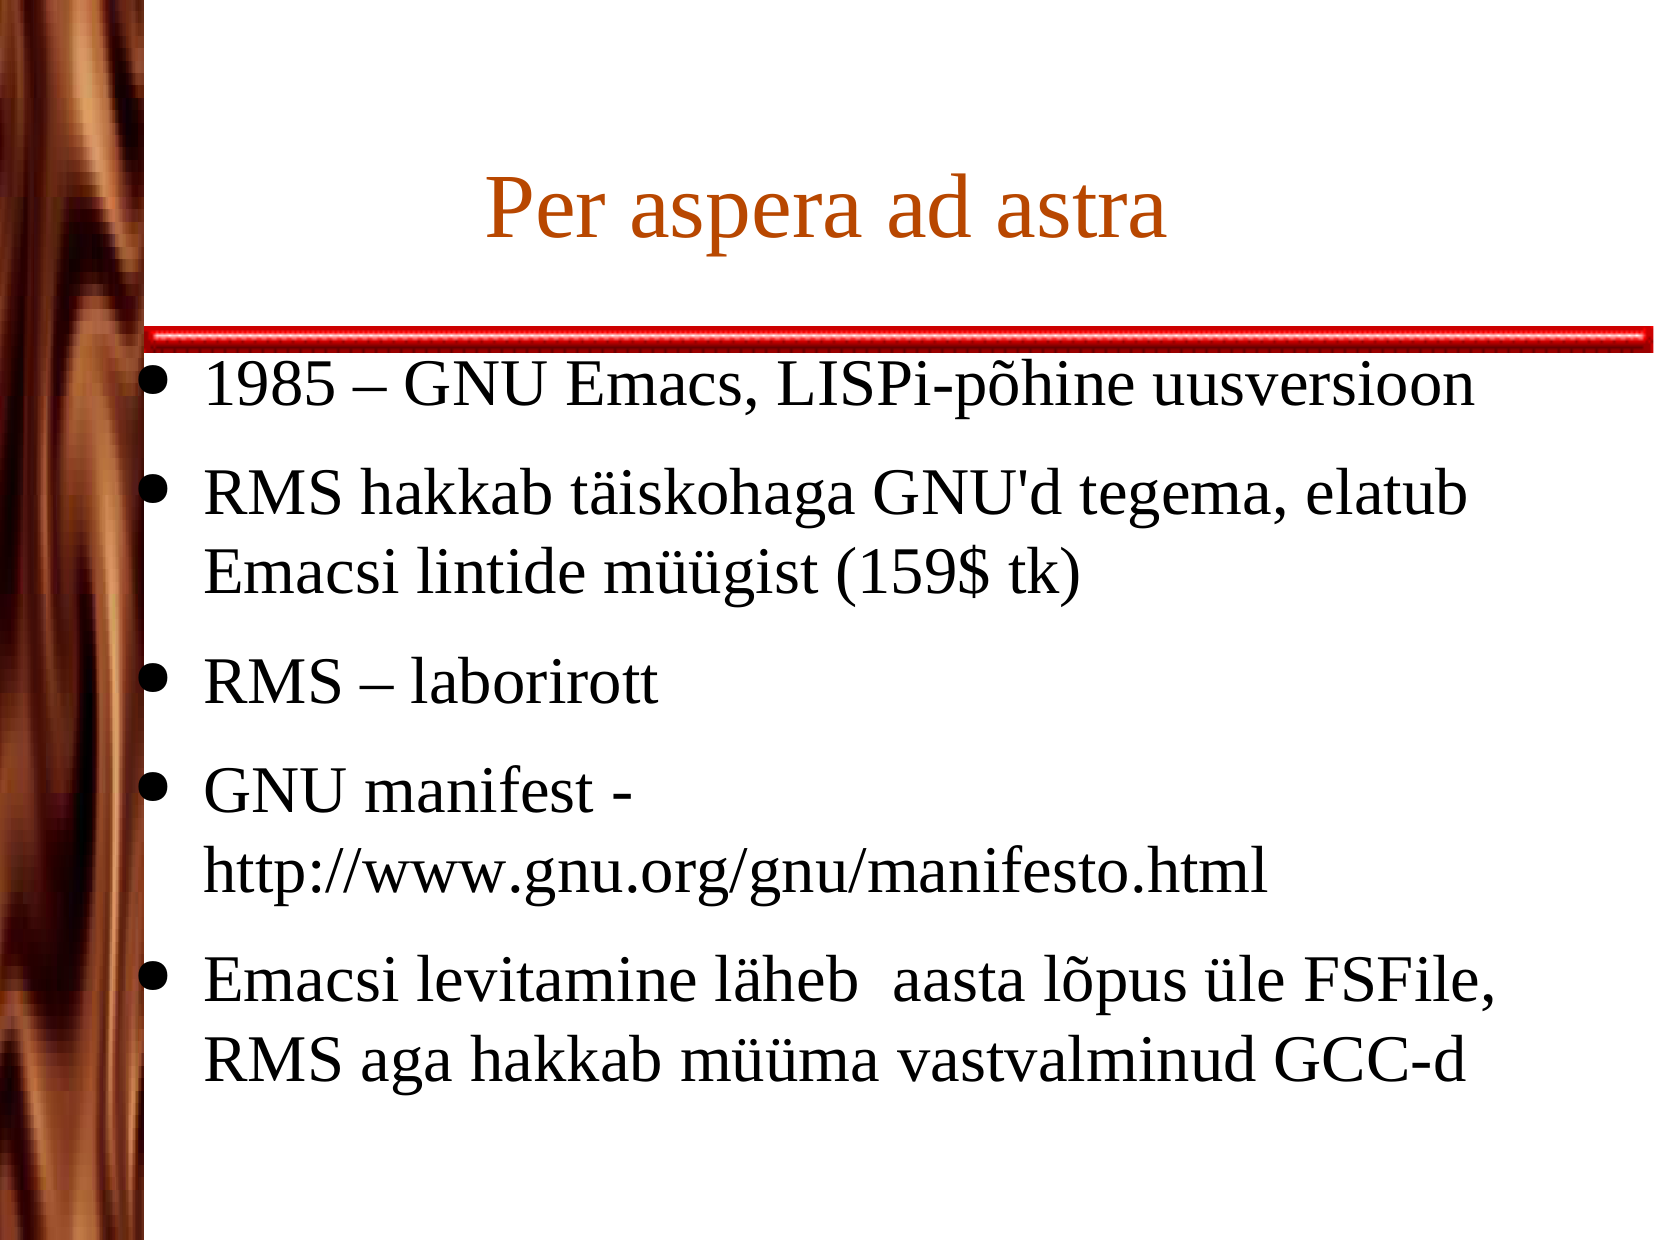

# Per aspera ad astra
1985 – GNU Emacs, LISPi-põhine uusversioon
RMS hakkab täiskohaga GNU'd tegema, elatub Emacsi lintide müügist (159$ tk)
RMS – laborirott
GNU manifest - http://www.gnu.org/gnu/manifesto.html
Emacsi levitamine läheb aasta lõpus üle FSFile, RMS aga hakkab müüma vastvalminud GCC-d